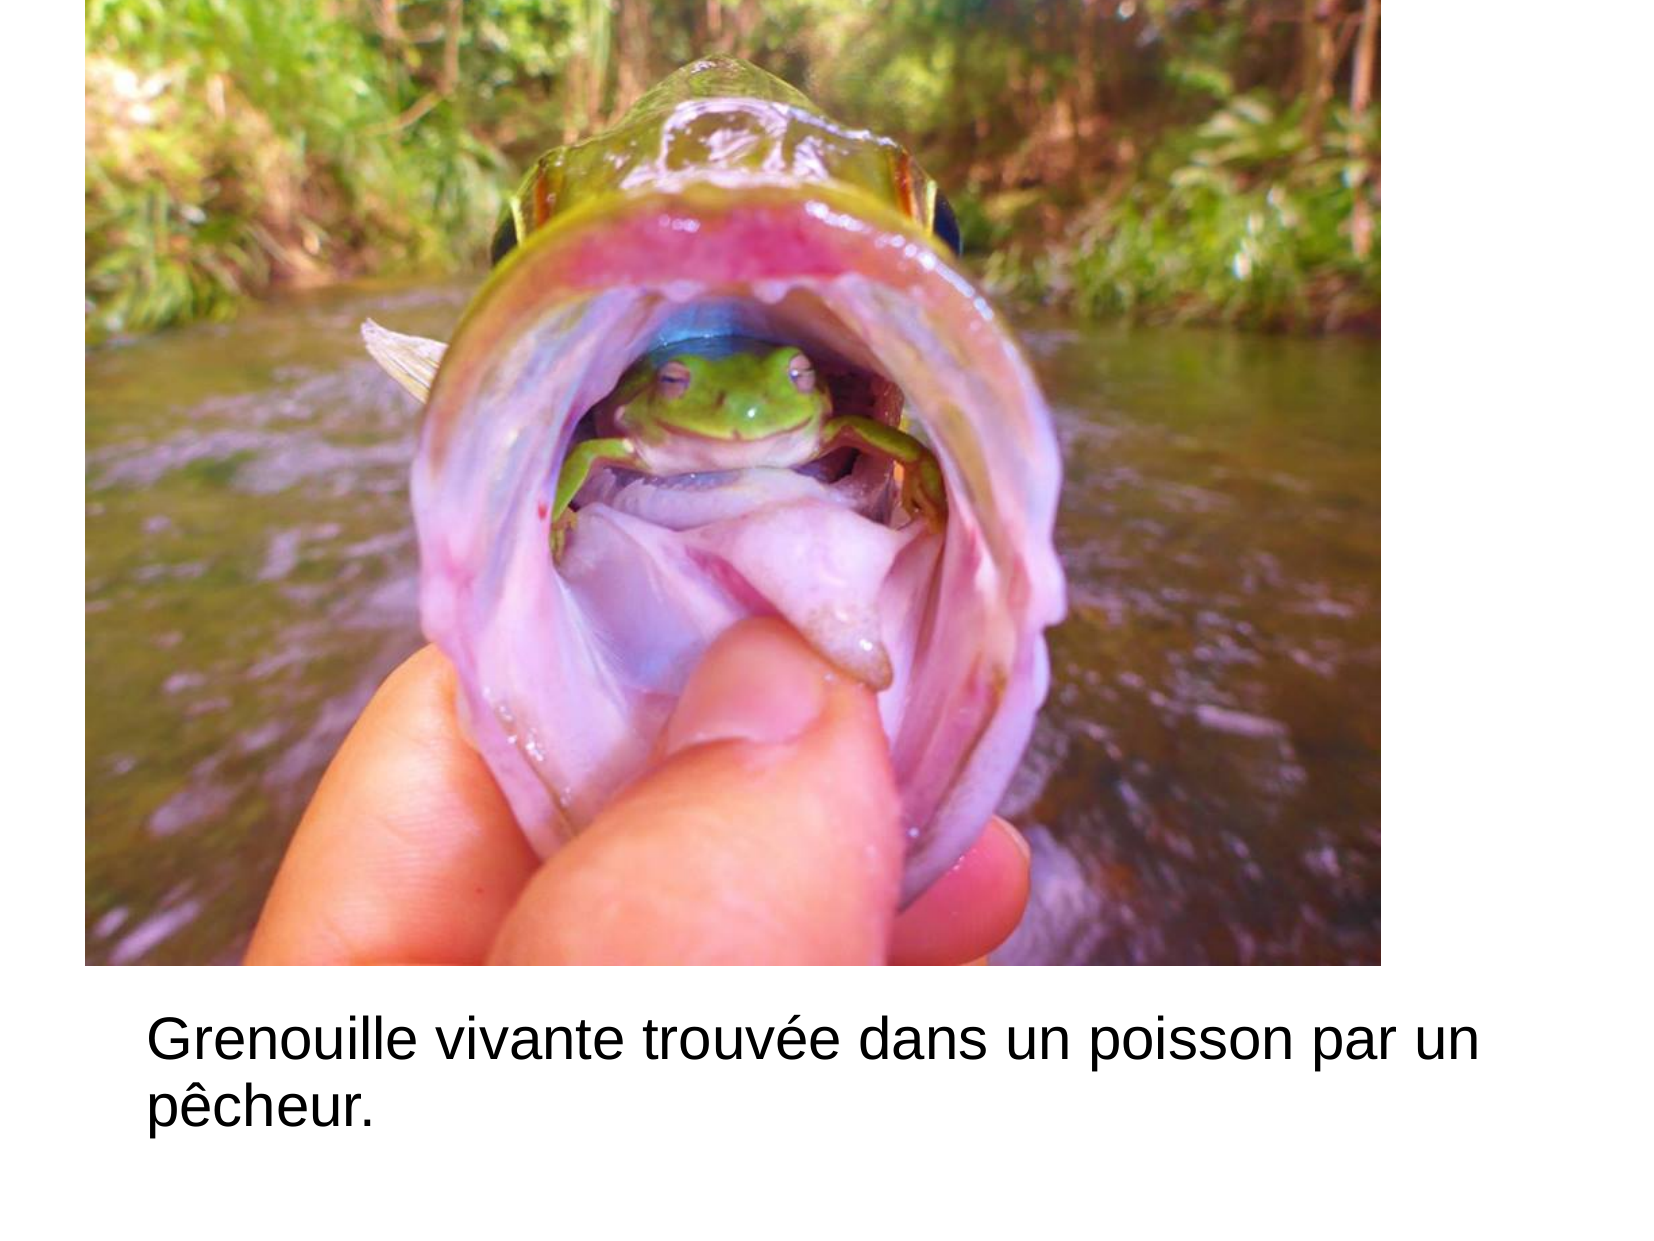

# Grenouille vivante trouvée dans un poisson par un pêcheur.